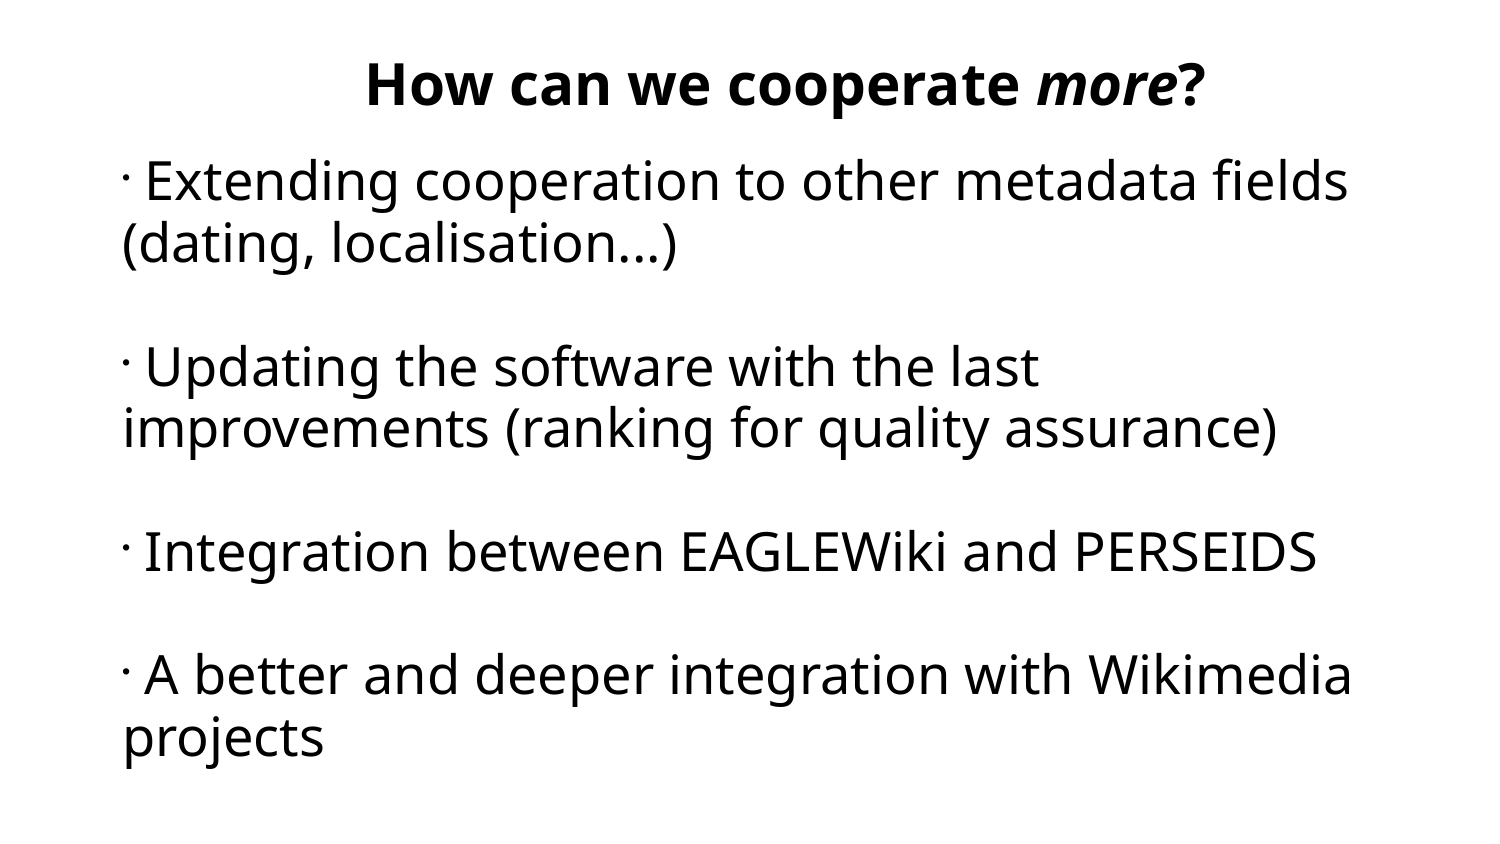

How can we cooperate more?
# Extending cooperation to other metadata fields (dating, localisation...)
 Updating the software with the last improvements (ranking for quality assurance)
 Integration between EAGLEWiki and PERSEIDS
 A better and deeper integration with Wikimedia projects